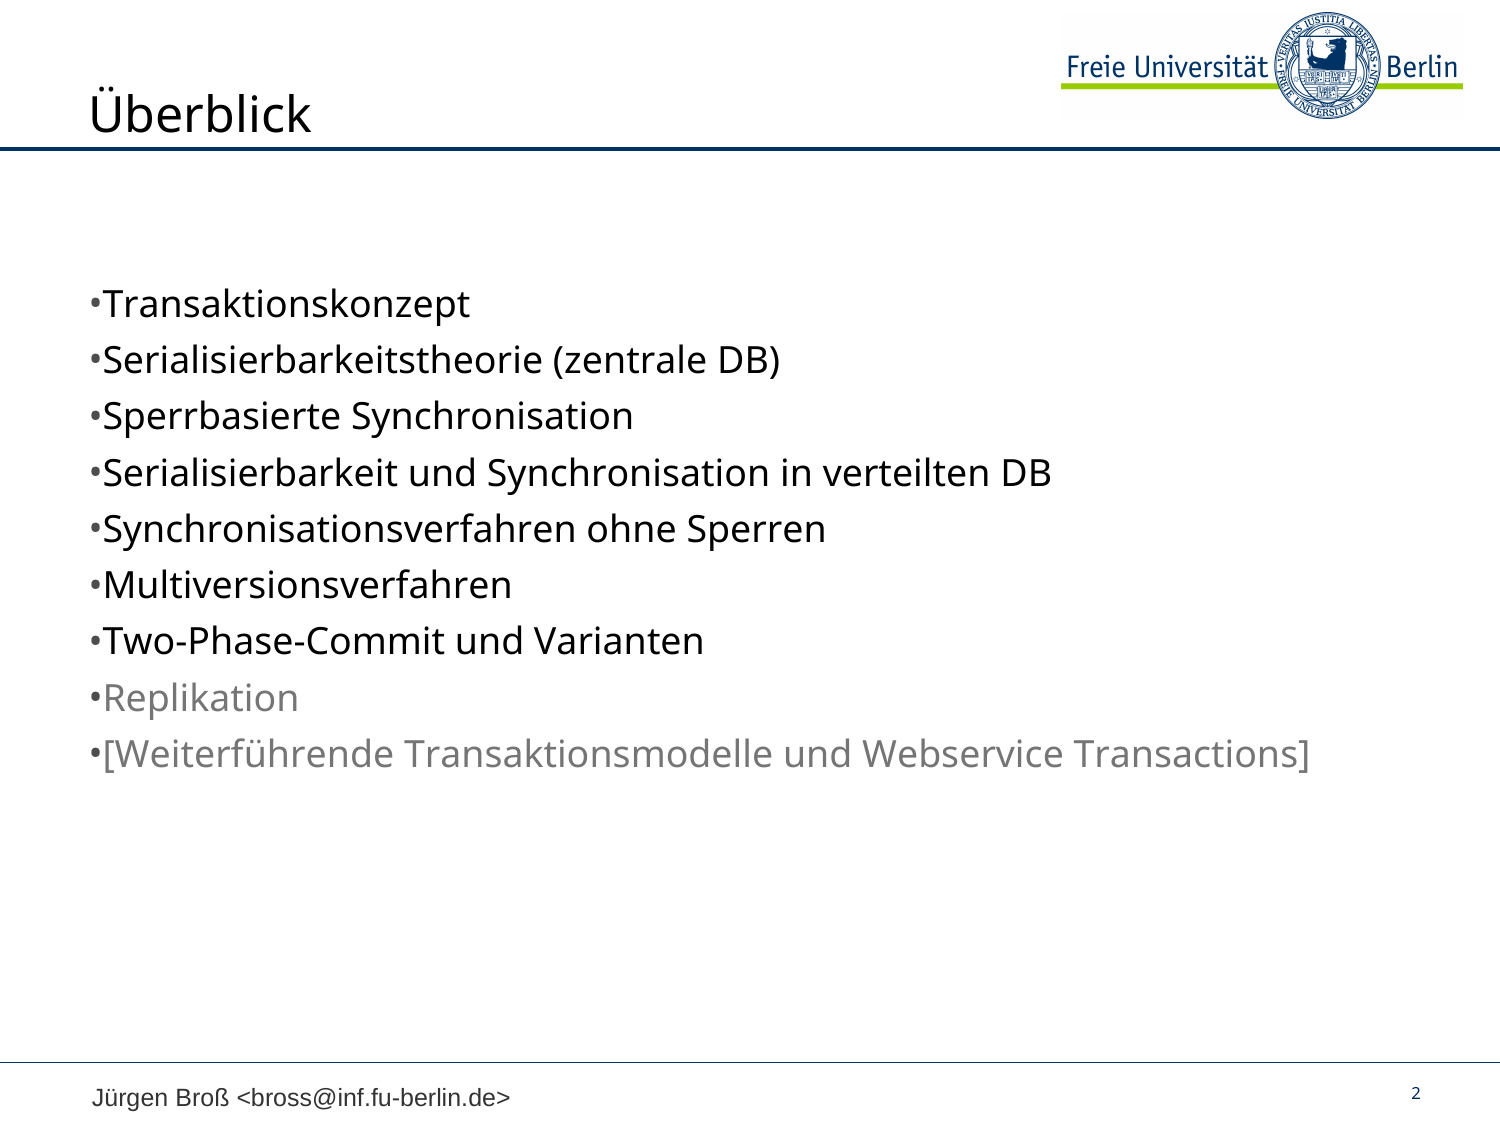

# Überblick
Transaktionskonzept
Serialisierbarkeitstheorie (zentrale DB)
Sperrbasierte Synchronisation
Serialisierbarkeit und Synchronisation in verteilten DB
Synchronisationsverfahren ohne Sperren
Multiversionsverfahren
Two-Phase-Commit und Varianten
Replikation
[Weiterführende Transaktionsmodelle und Webservice Transactions]